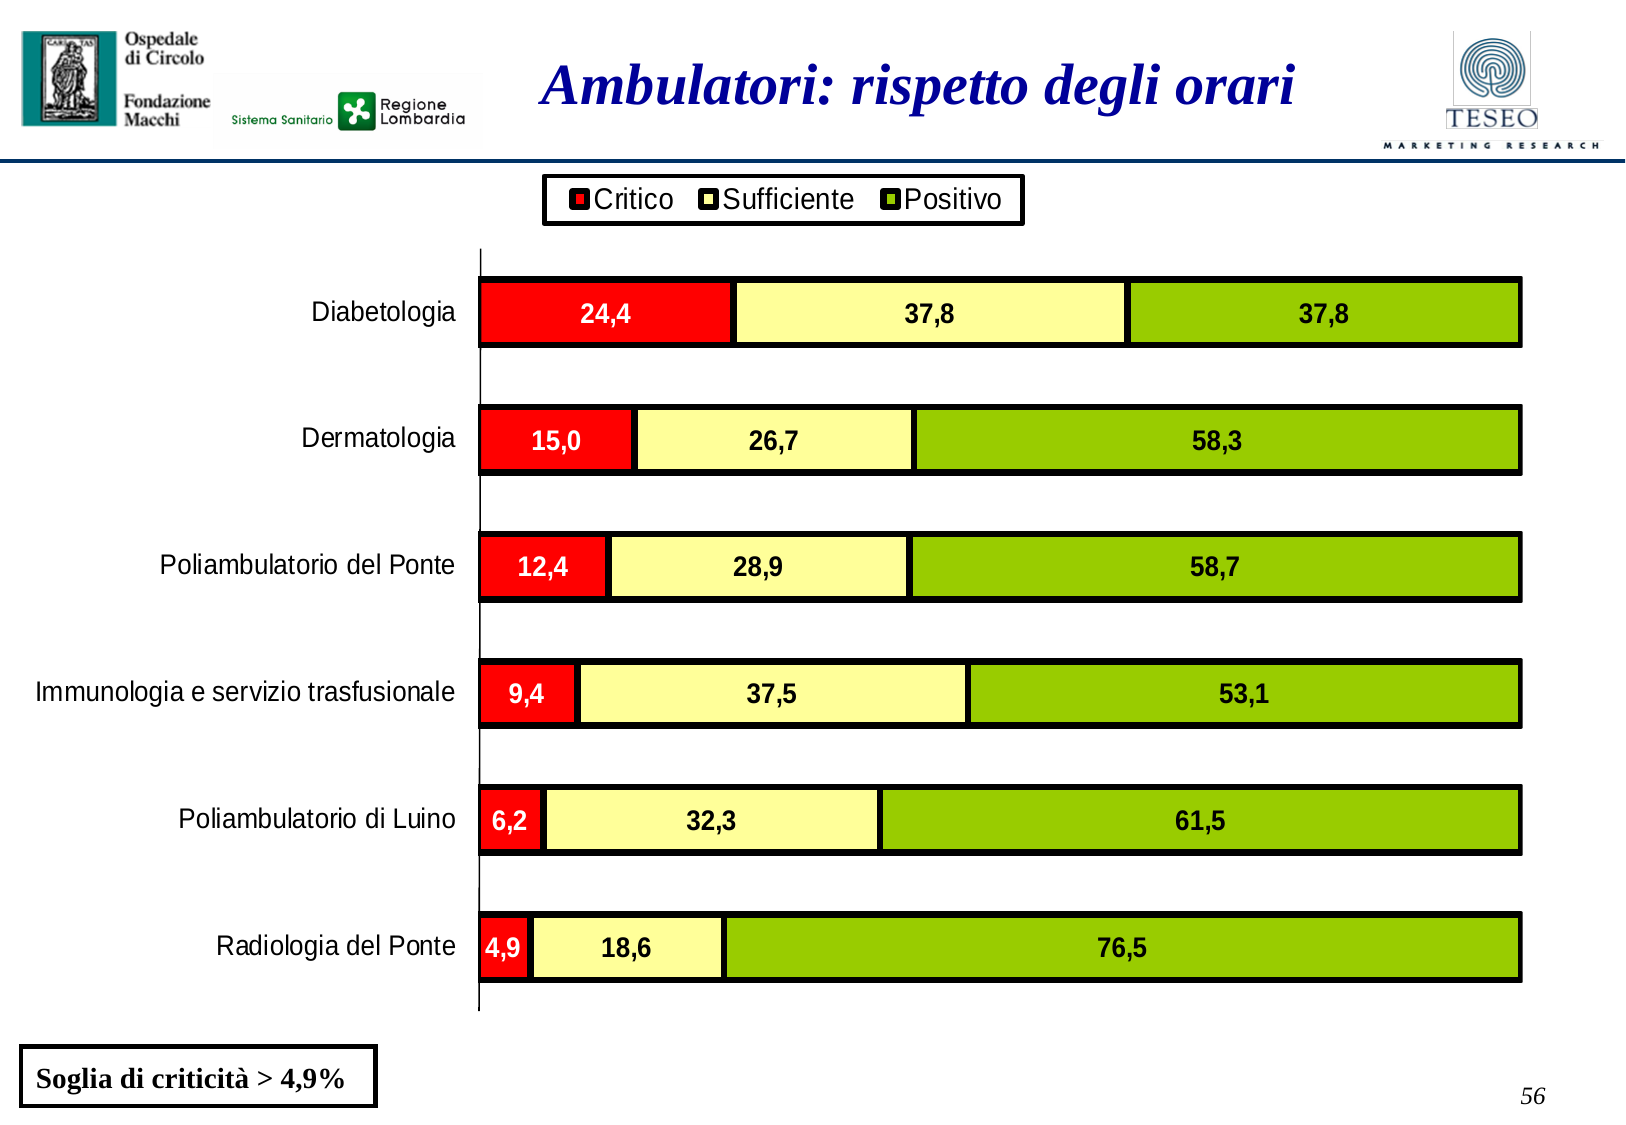

Ambulatori: rispetto degli orari
Soglia di criticità > 4,9%